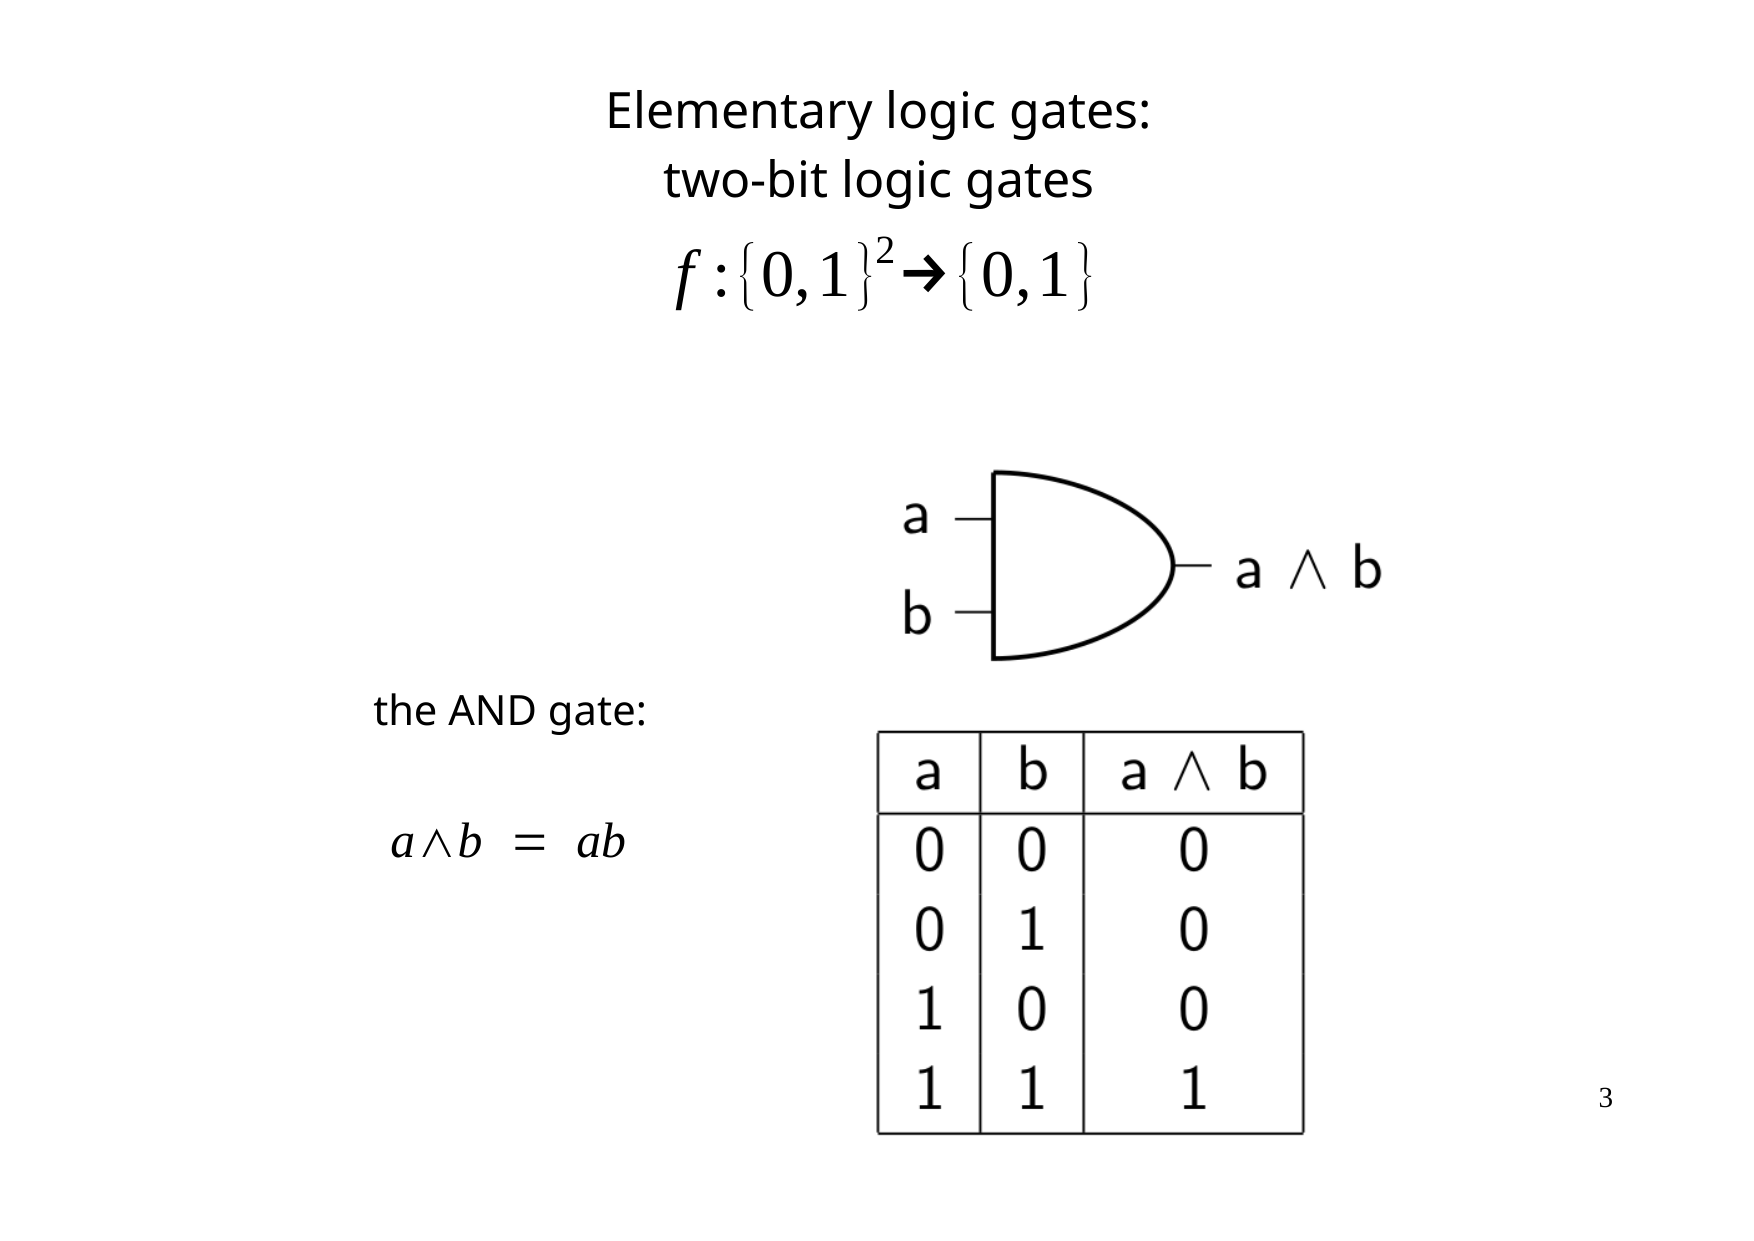

Elementary logic gates:
two-bit logic gates
the AND gate:
3